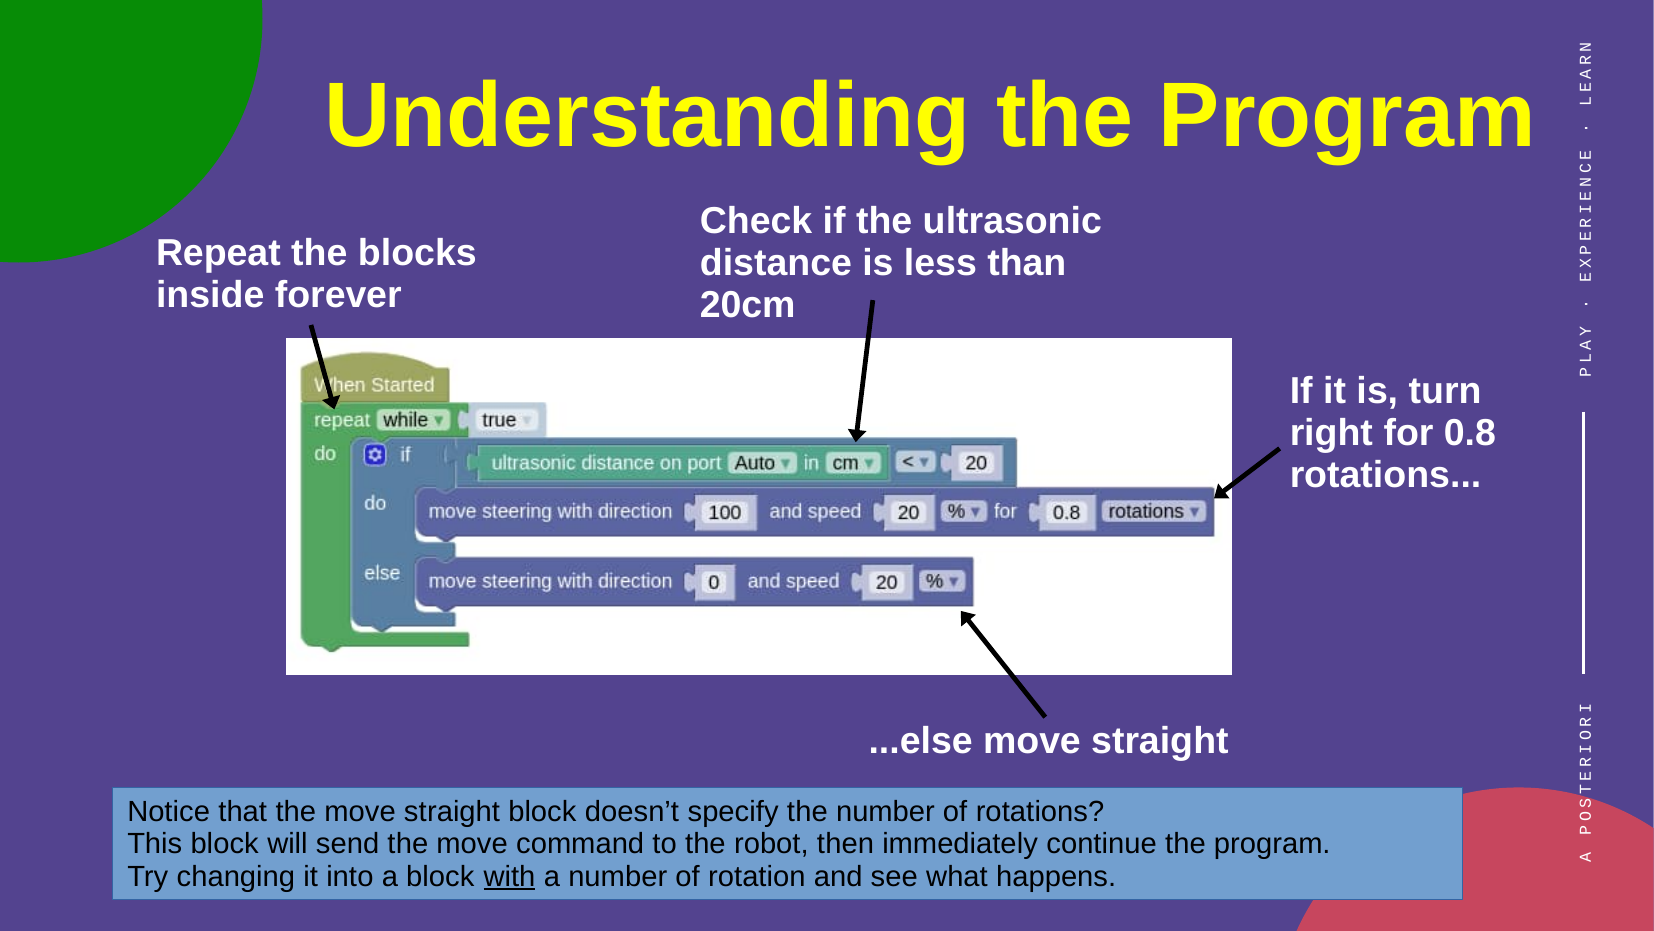

# Understanding the Program
Check if the ultrasonic distance is less than 20cm
Repeat the blocks inside forever
If it is, turn right for 0.8 rotations...
...else move straight
Notice that the move straight block doesn’t specify the number of rotations?
This block will send the move command to the robot, then immediately continue the program.
Try changing it into a block with a number of rotation and see what happens.